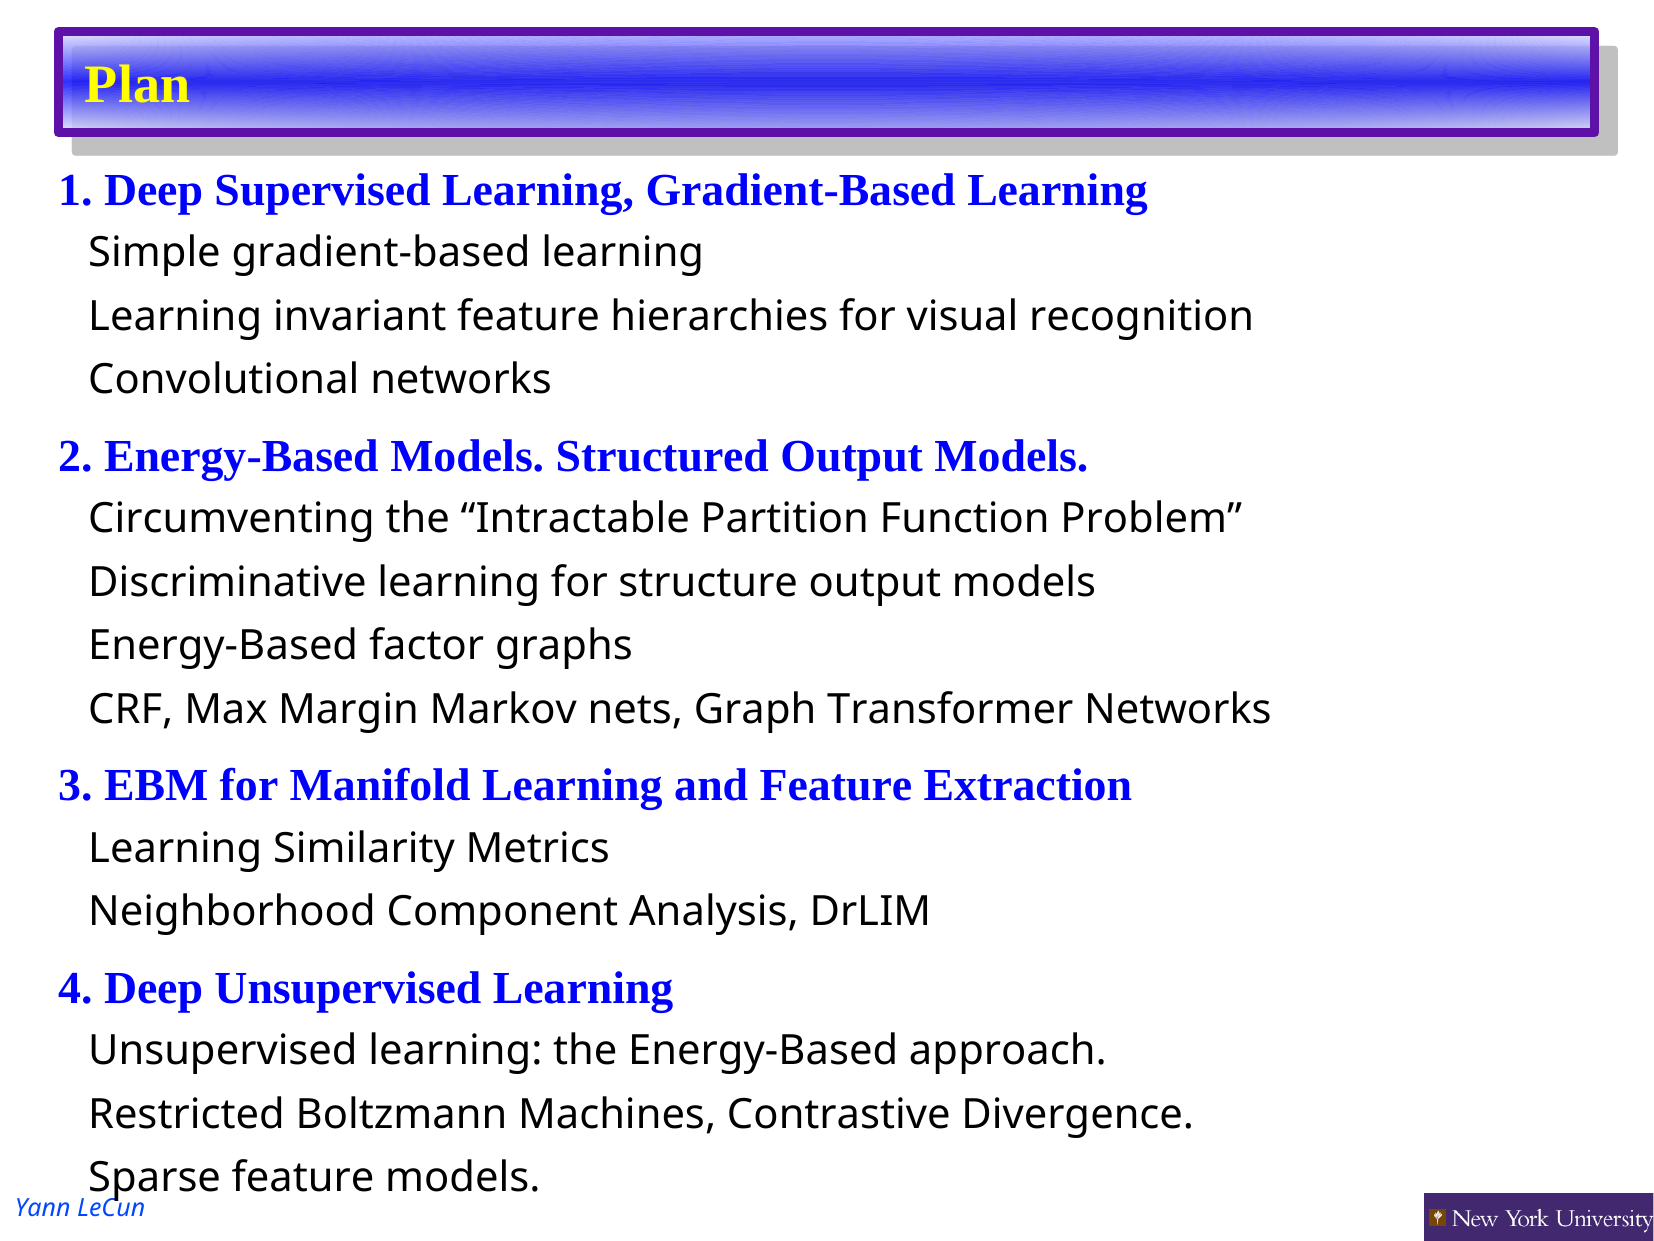

# Plan
1. Deep Supervised Learning, Gradient-Based Learning
Simple gradient-based learning
Learning invariant feature hierarchies for visual recognition
Convolutional networks
2. Energy-Based Models. Structured Output Models.
Circumventing the “Intractable Partition Function Problem”
Discriminative learning for structure output models
Energy-Based factor graphs
CRF, Max Margin Markov nets, Graph Transformer Networks
3. EBM for Manifold Learning and Feature Extraction
Learning Similarity Metrics
Neighborhood Component Analysis, DrLIM
4. Deep Unsupervised Learning
Unsupervised learning: the Energy-Based approach.
Restricted Boltzmann Machines, Contrastive Divergence.
Sparse feature models.